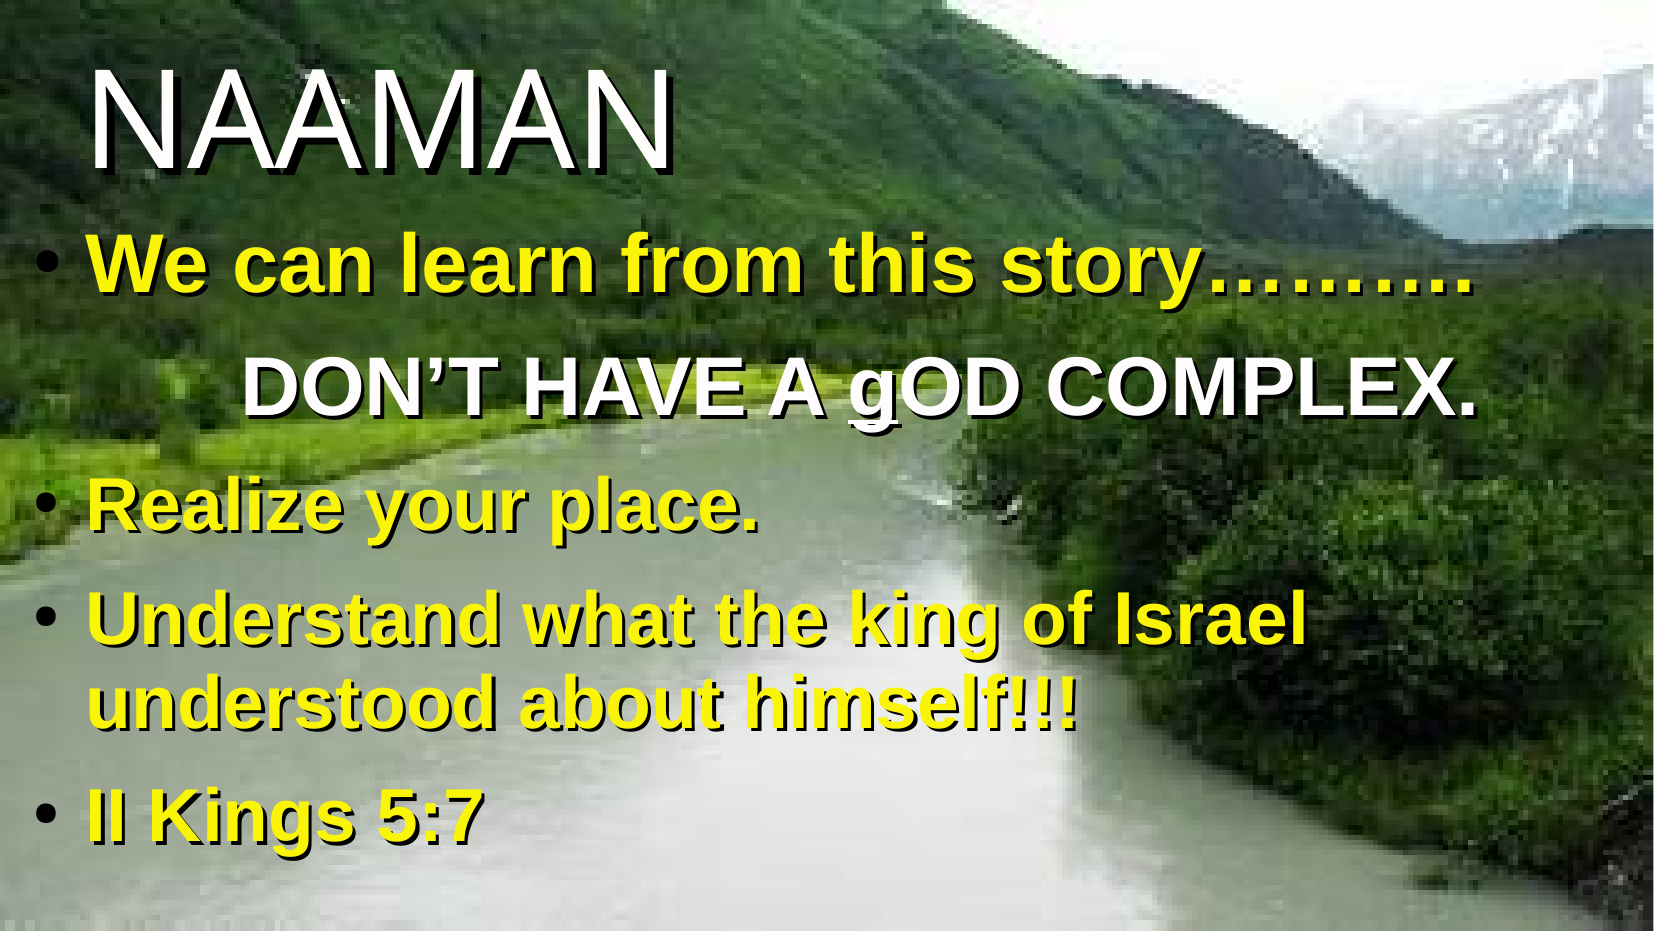

# NAAMAN
We can learn from this story……….
DON’T HAVE A gOD COMPLEX.
Realize your place.
Understand what the king of Israel understood about himself!!!
II Kings 5:7